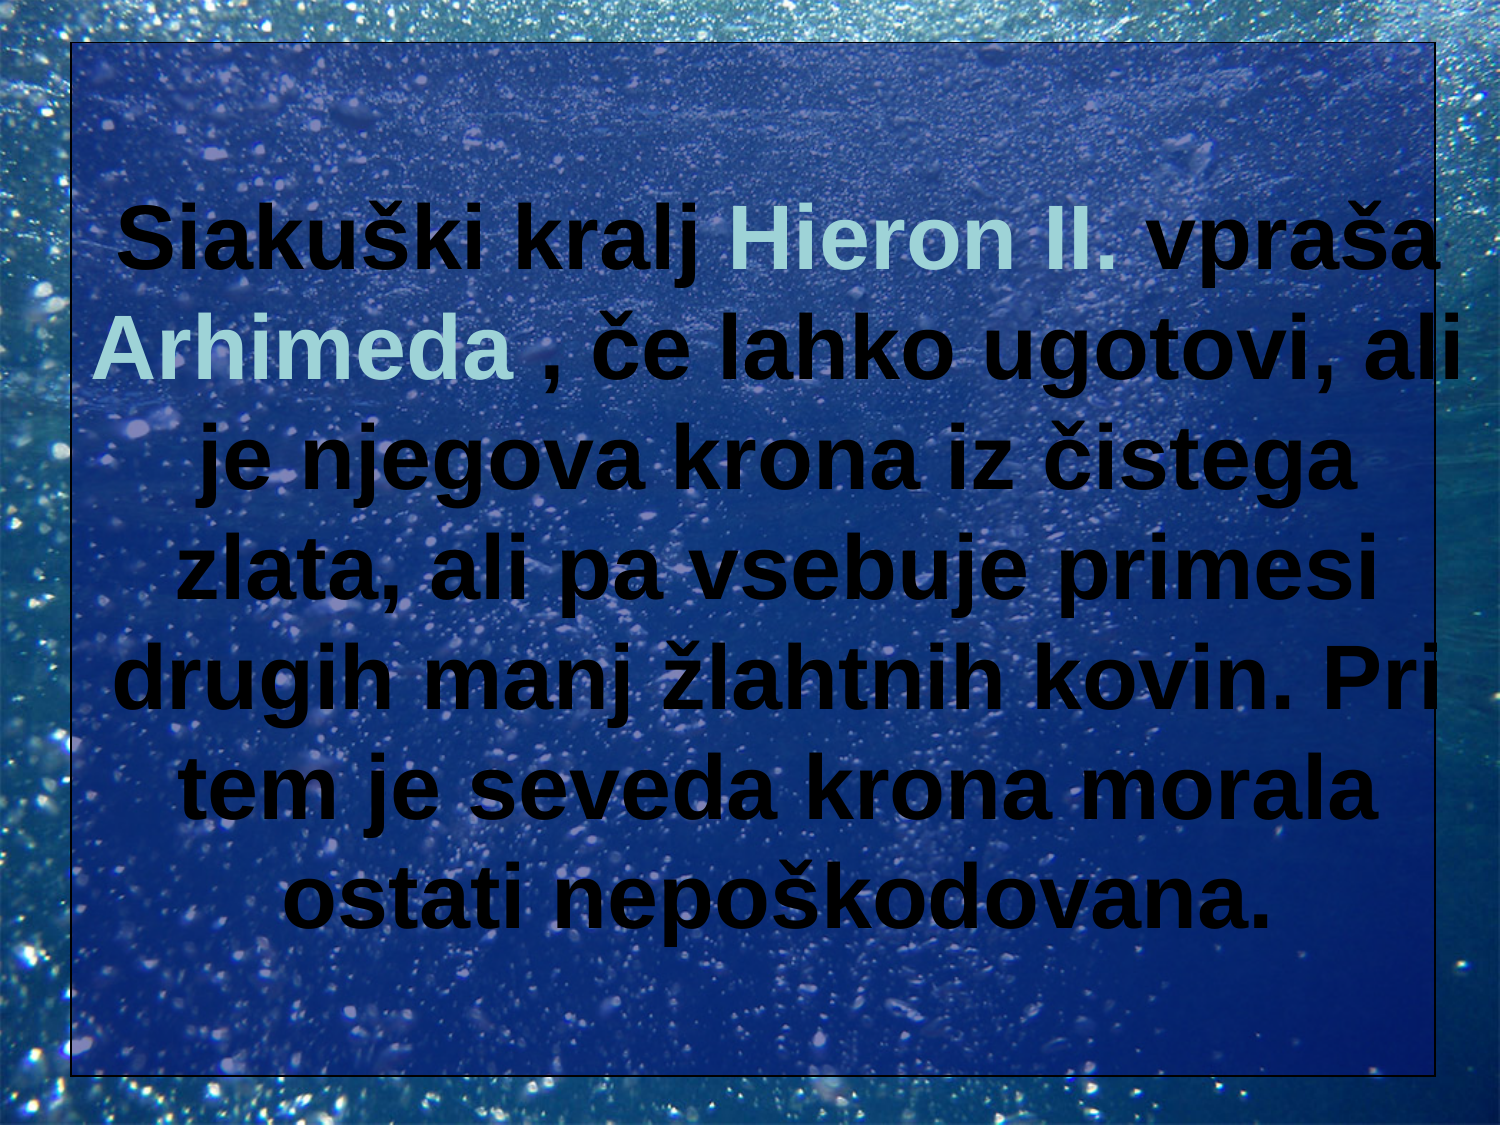

# Siakuški kralj Hieron II. vpraša Arhimeda , če lahko ugotovi, ali je njegova krona iz čistega zlata, ali pa vsebuje primesi drugih manj žlahtnih kovin. Pri tem je seveda krona morala ostati nepoškodovana.